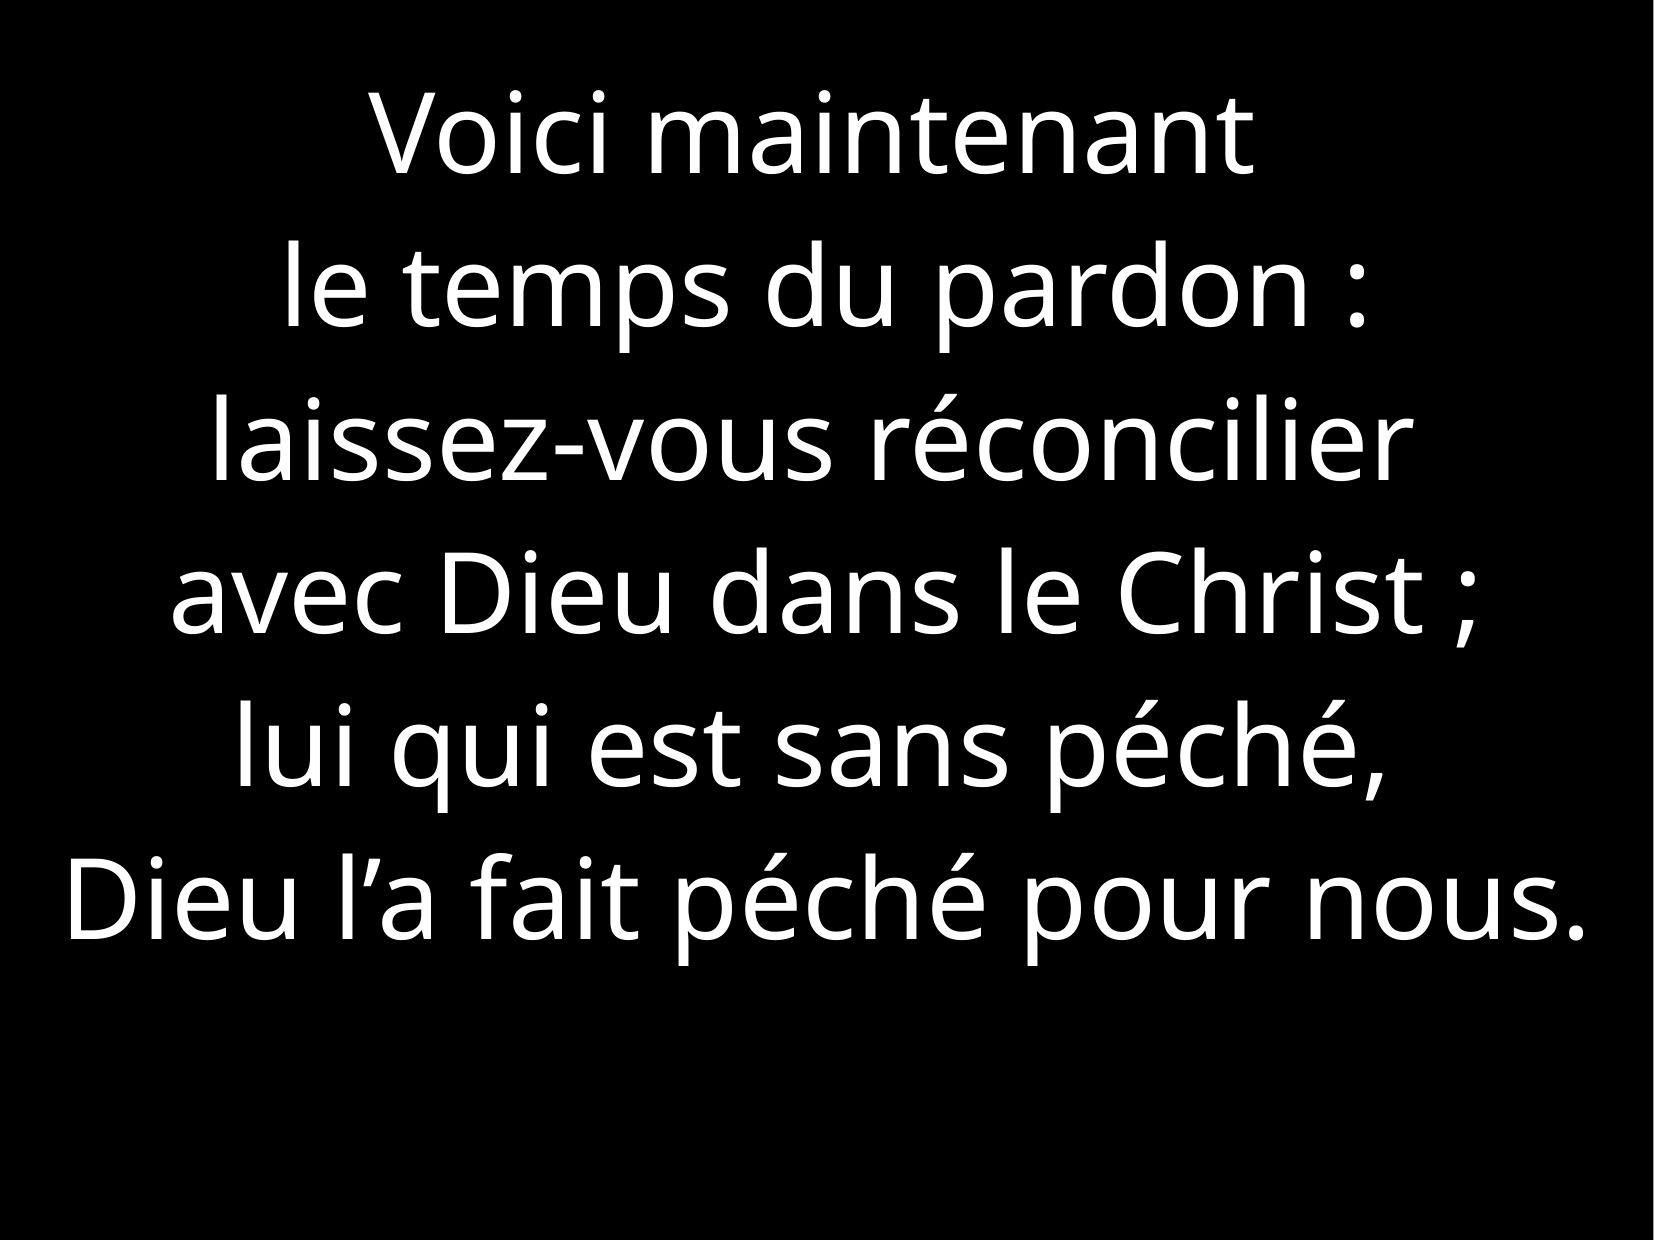

# Voici maintenant
le temps du pardon :
laissez-vous réconcilier
avec Dieu dans le Christ ;
lui qui est sans péché,
Dieu l’a fait péché pour nous.